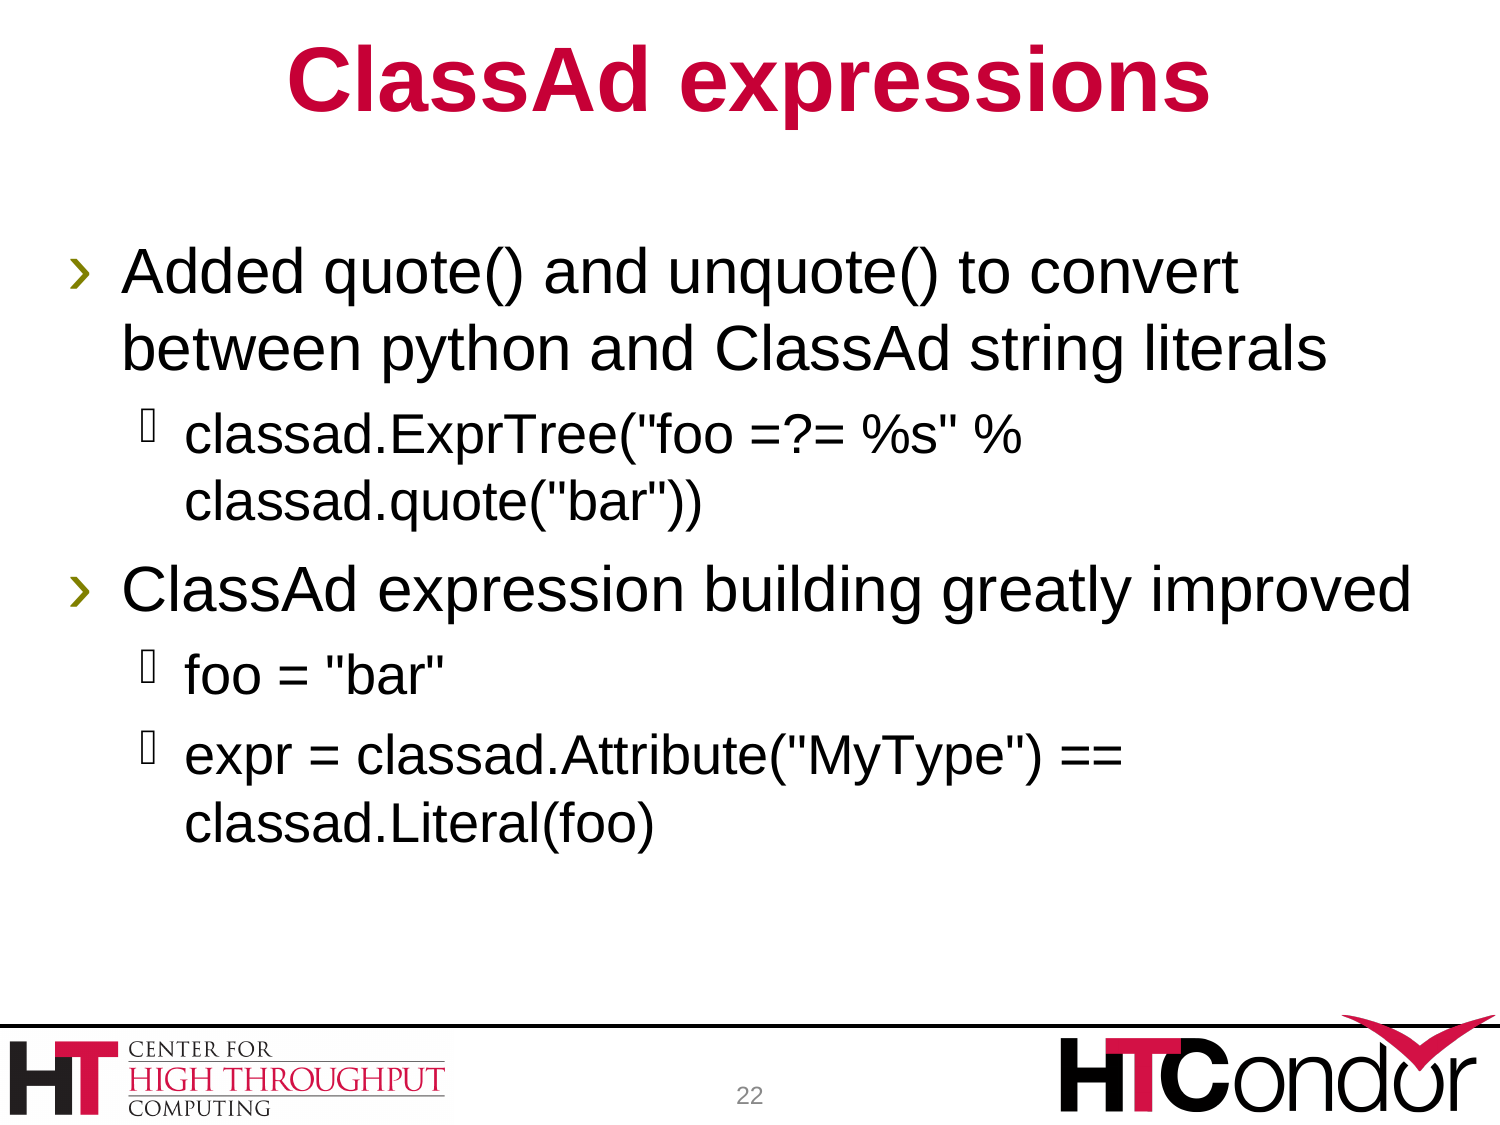

# ClassAd expressions
Added quote() and unquote() to convert between python and ClassAd string literals
classad.ExprTree("foo =?= %s" % classad.quote("bar"))
ClassAd expression building greatly improved
foo = "bar"
expr = classad.Attribute("MyType") == classad.Literal(foo)